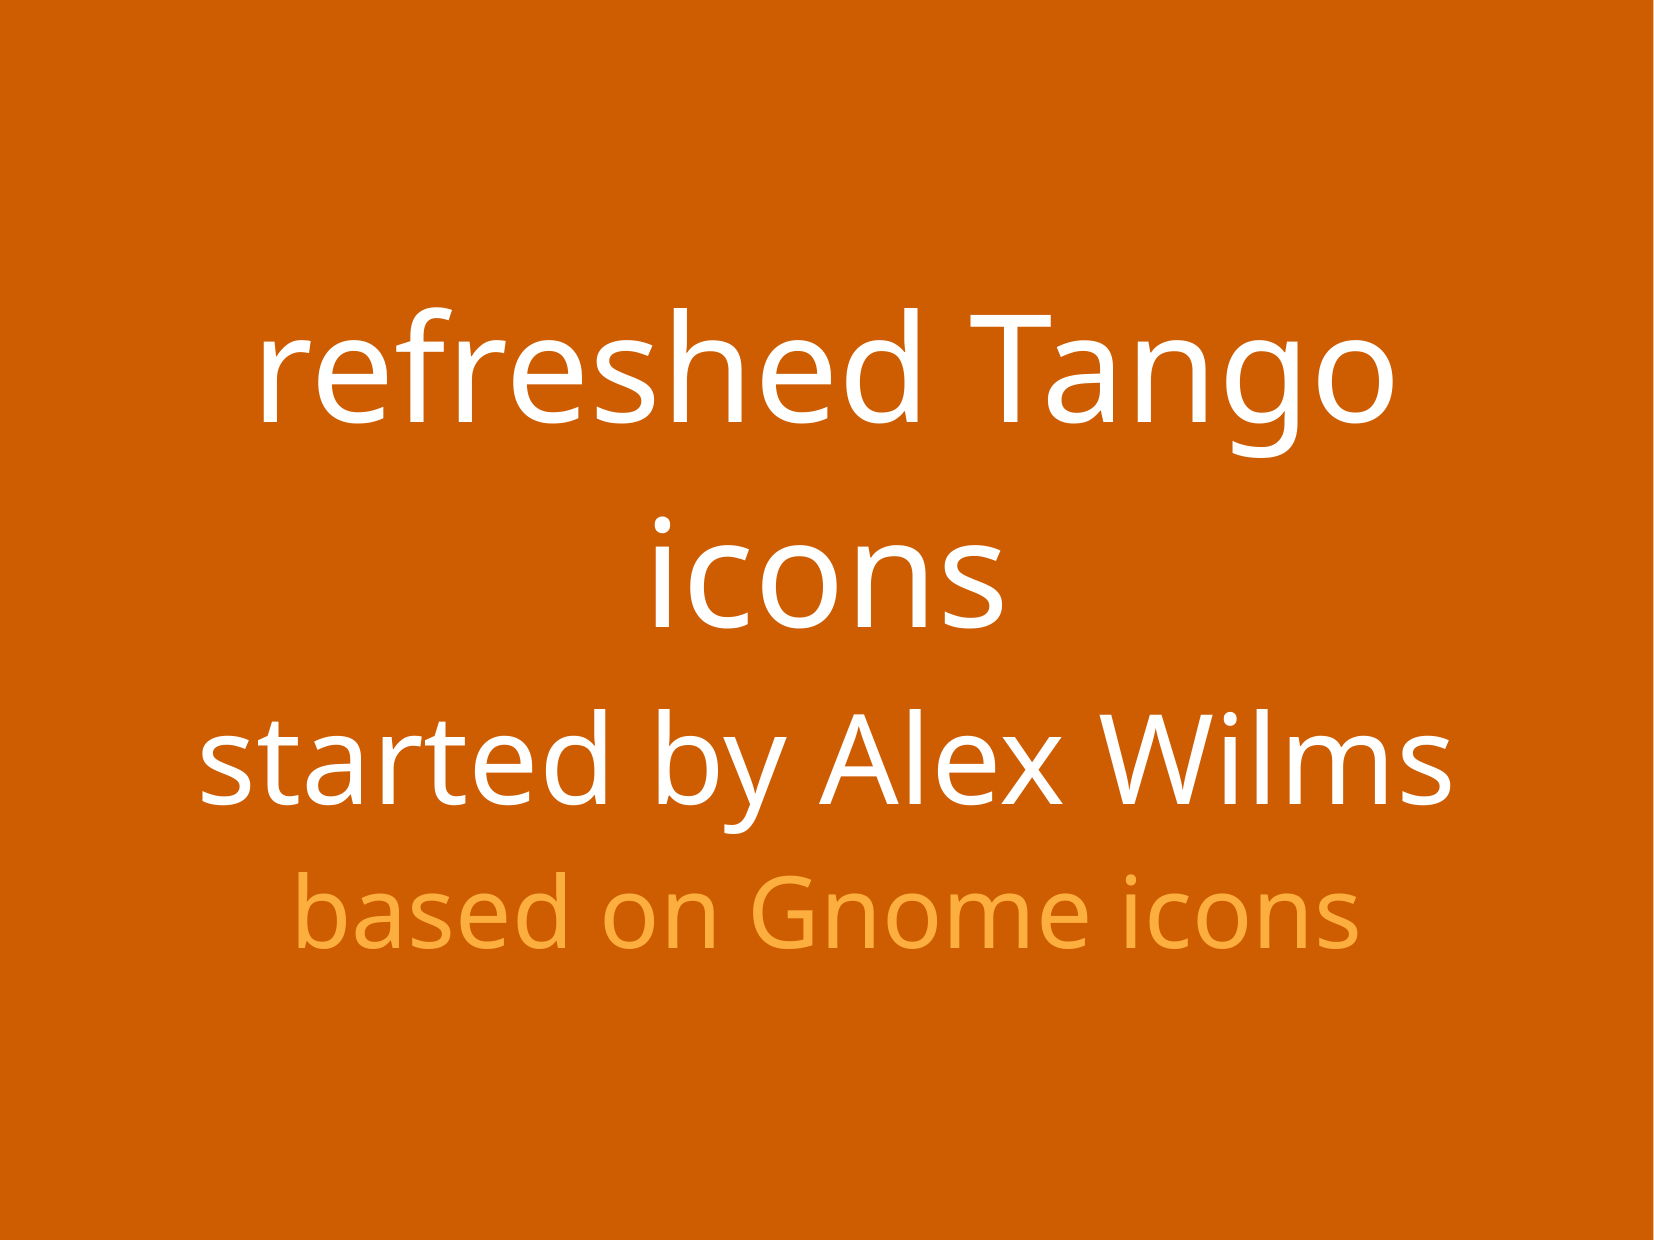

# refreshed Tango icons started by Alex Wilms based on Gnome icons